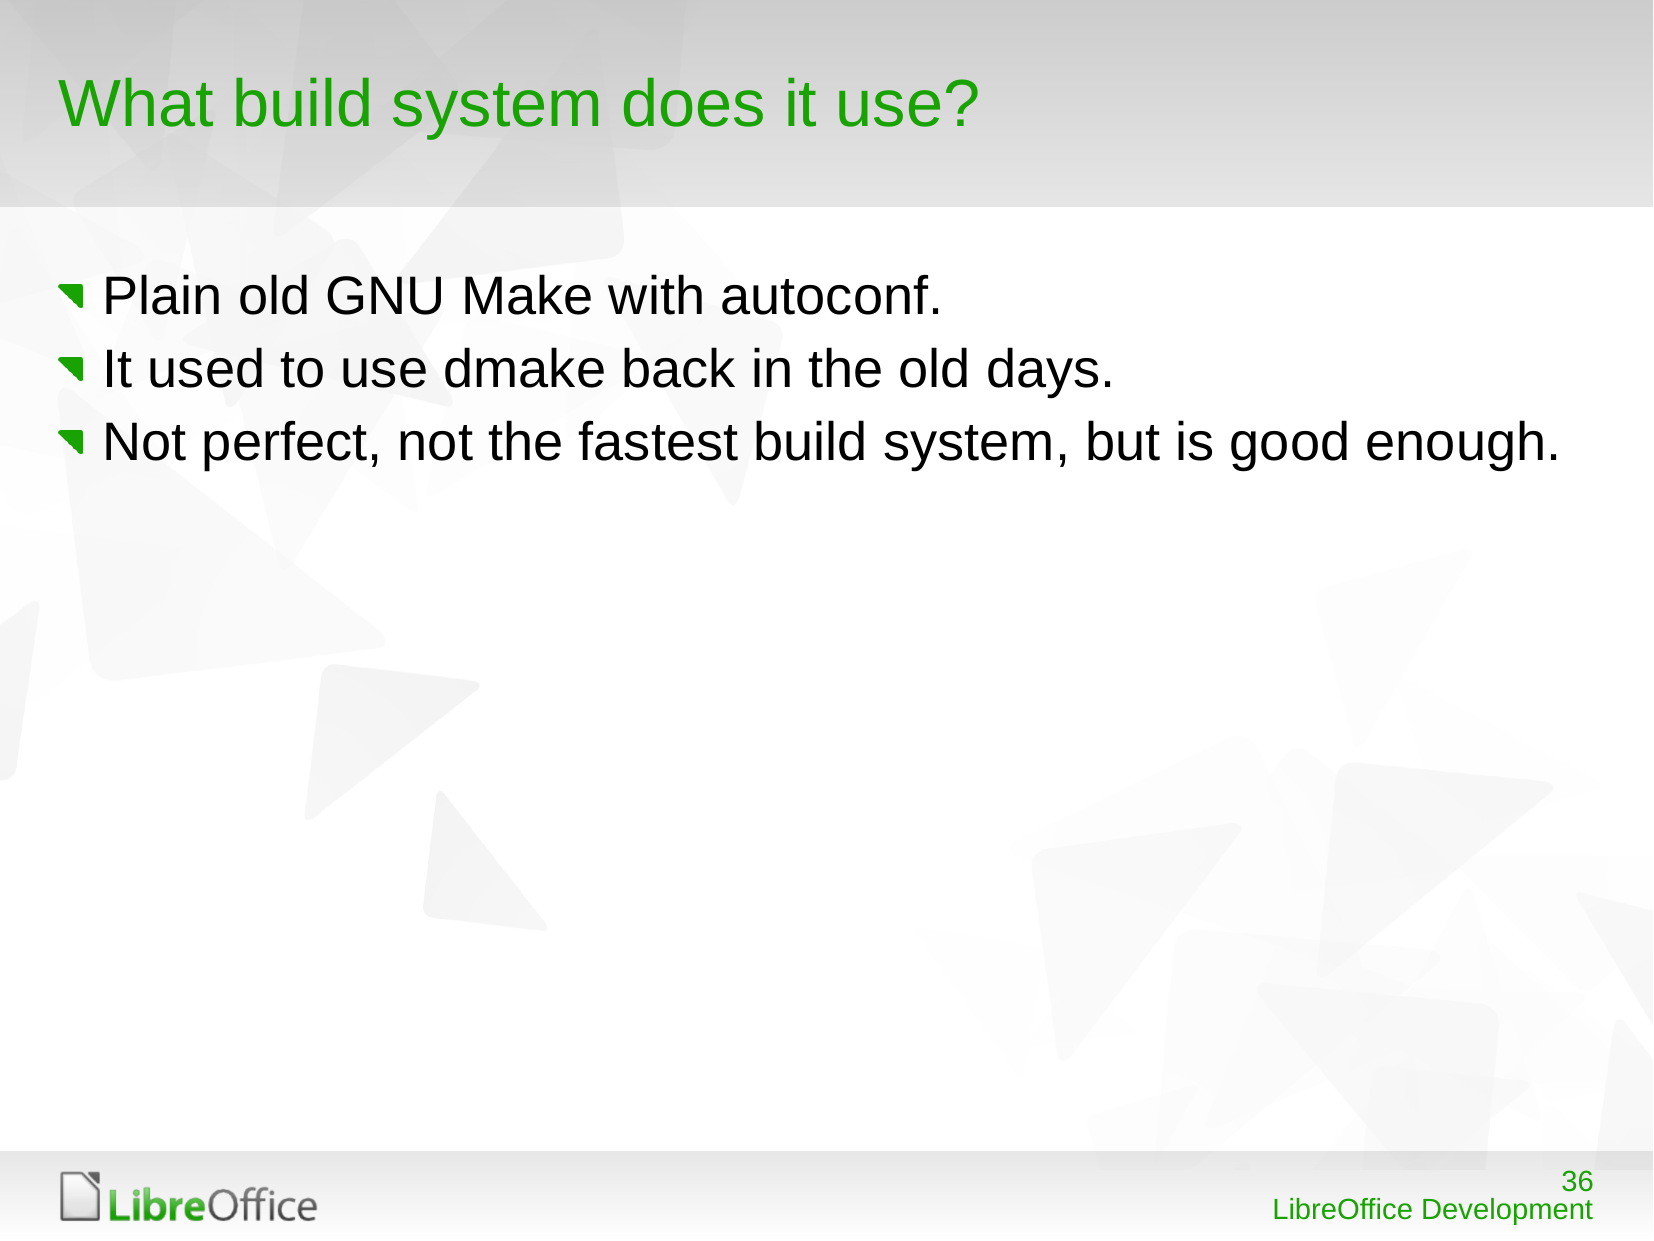

# What build system does it use?
Plain old GNU Make with autoconf.
It used to use dmake back in the old days.
Not perfect, not the fastest build system, but is good enough.
36
LibreOffice Development